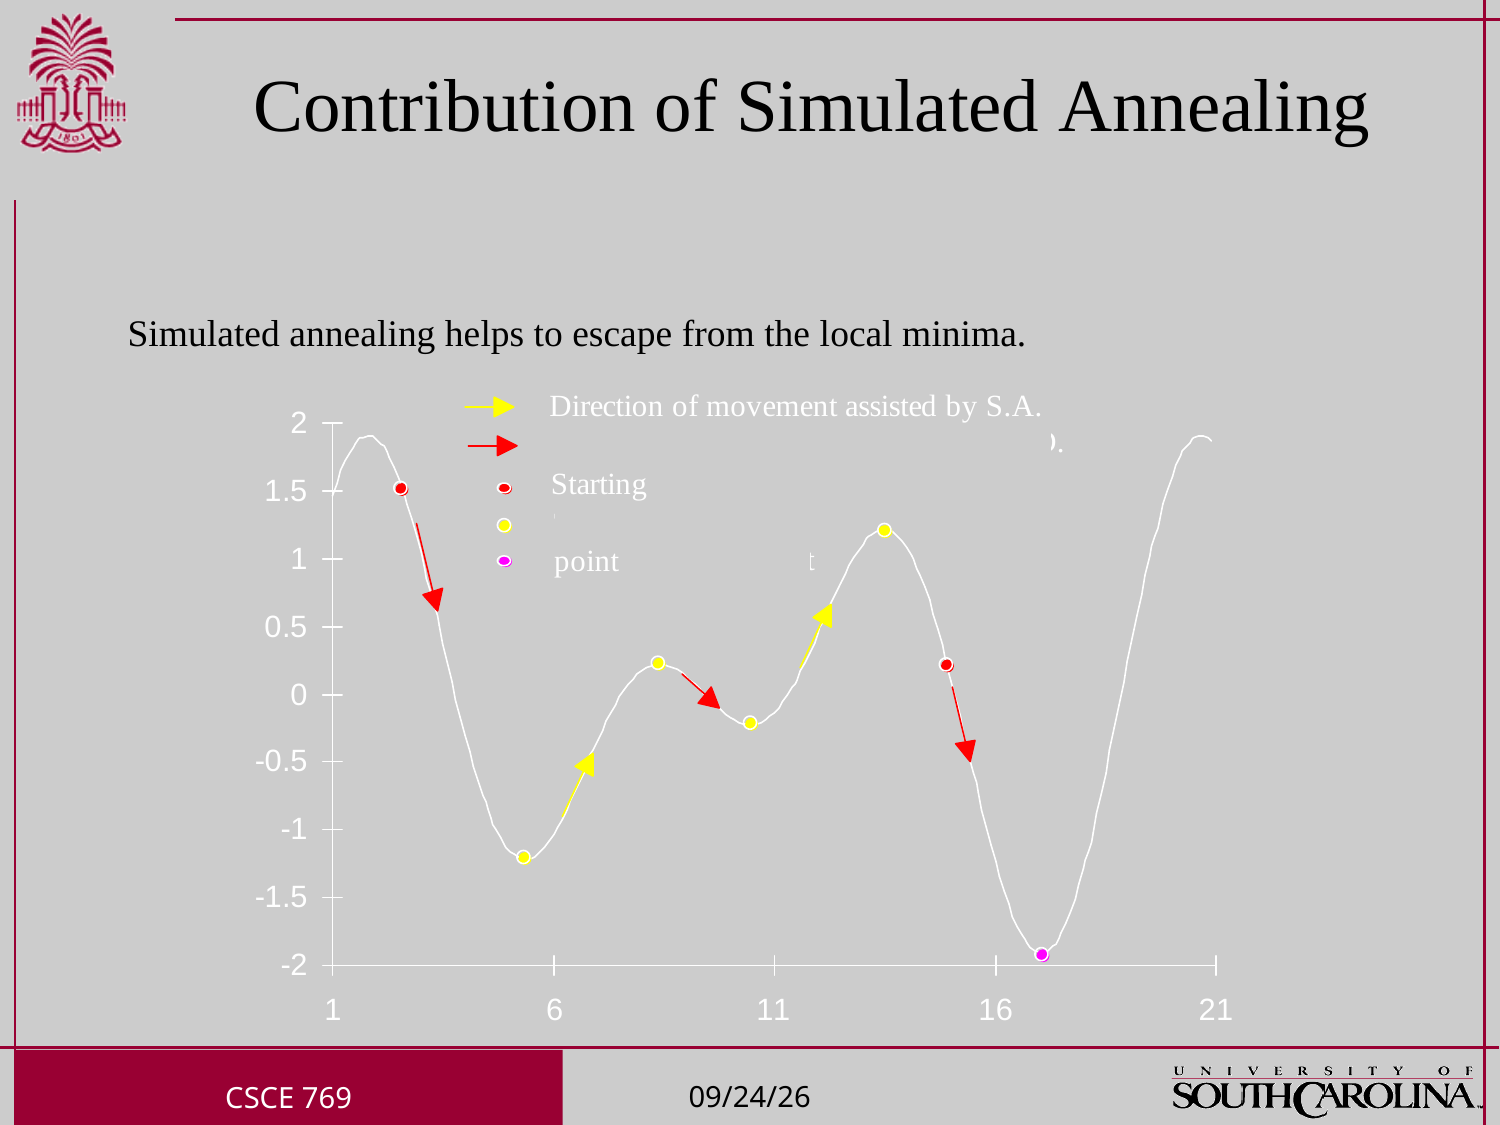

# Contribution of Simulated Annealing
Simulated annealing helps to escape from the local minima.